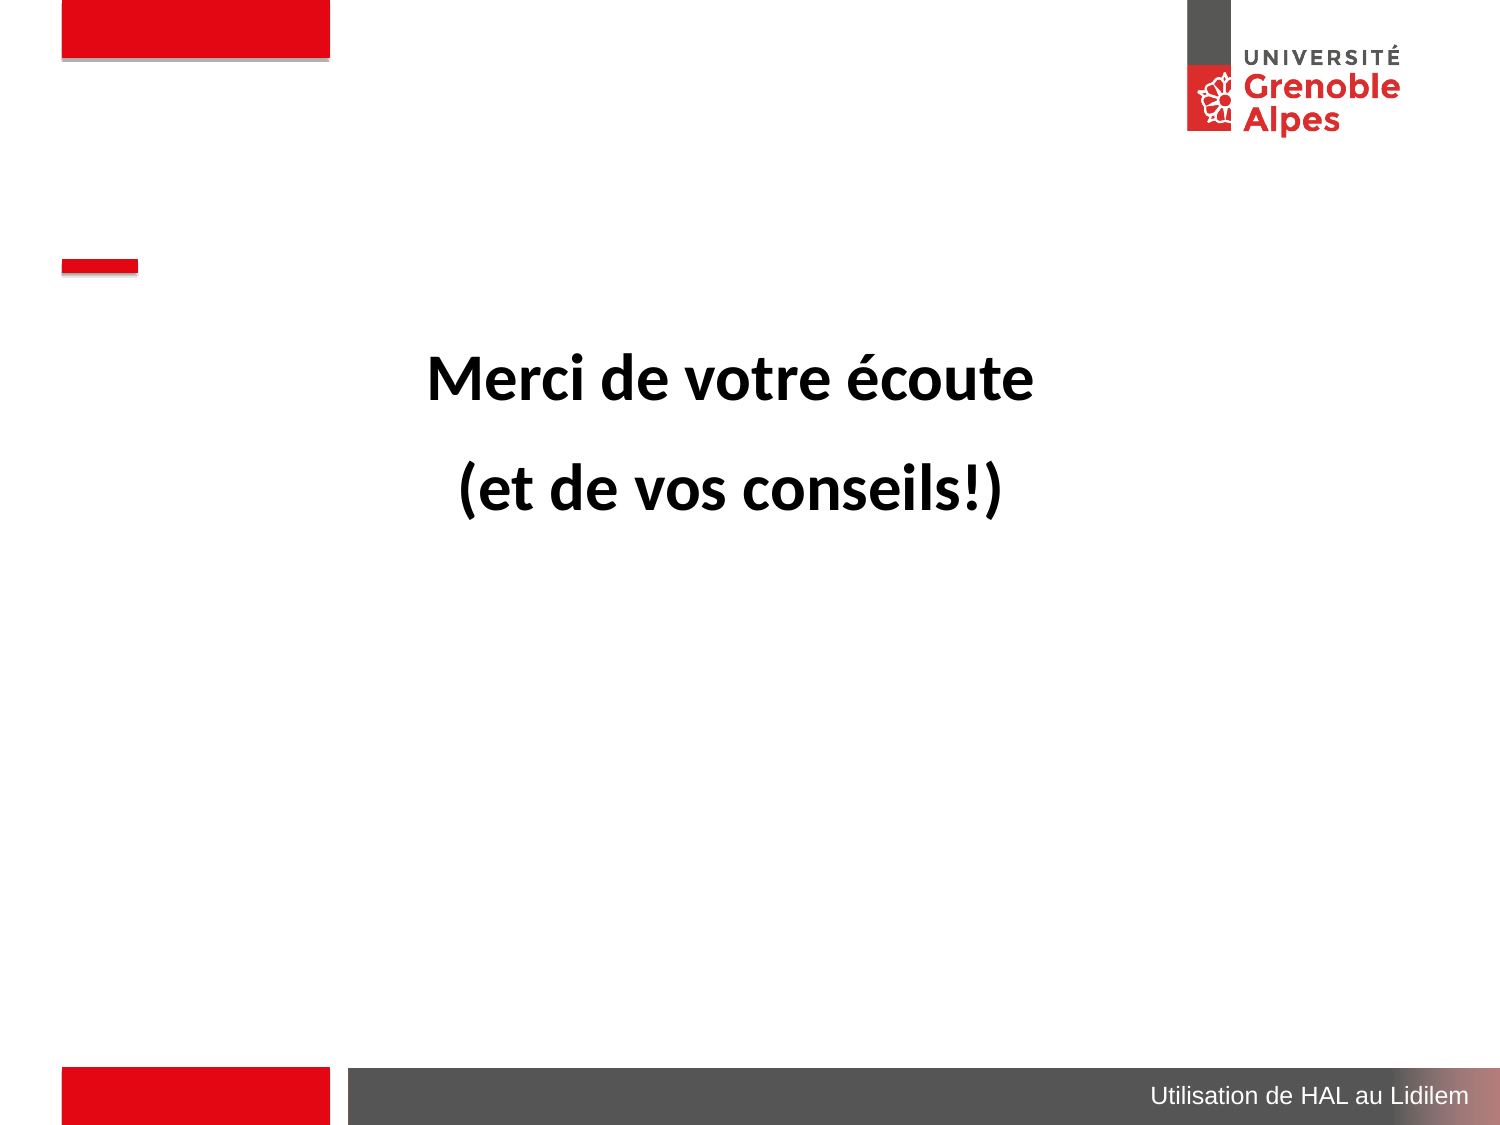

#
Merci de votre écoute
(et de vos conseils!)
Utilisation de HAL au Lidilem